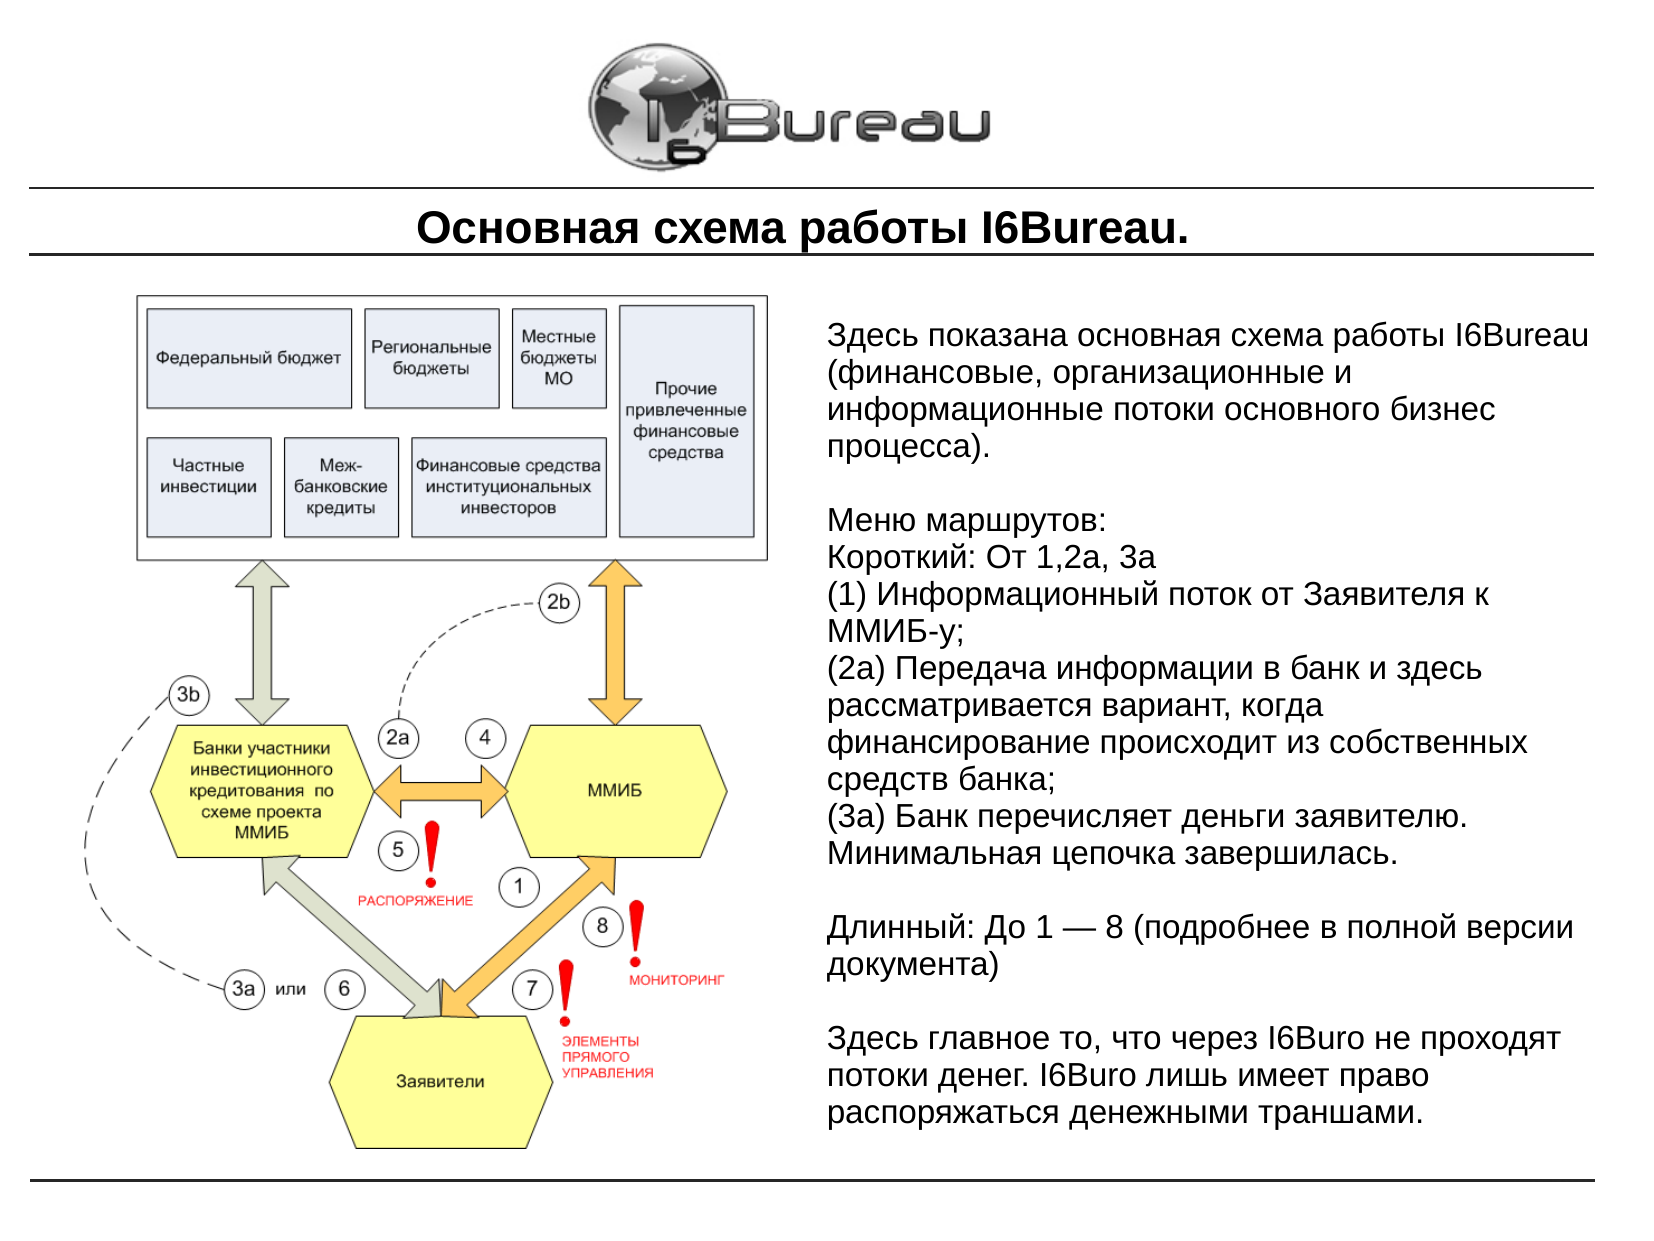

# Основная схема работы I6Bureau.
Здесь показана основная схема работы I6Bureau (финансовые, организационные и информационные потоки основного бизнес процесса).
Меню маршрутов:
Короткий: От 1,2a, 3а
(1) Информационный поток от Заявителя к ММИБ-у;
(2а) Передача информации в банк и здесь рассматривается вариант, когда финансирование происходит из собственных средств банка;
(3а) Банк перечисляет деньги заявителю.
Минимальная цепочка завершилась.
Длинный: До 1 — 8 (подробнее в полной версии документа)
Здесь главное то, что через I6Buro не проходят потоки денег. I6Buro лишь имеет право распоряжаться денежными траншами.